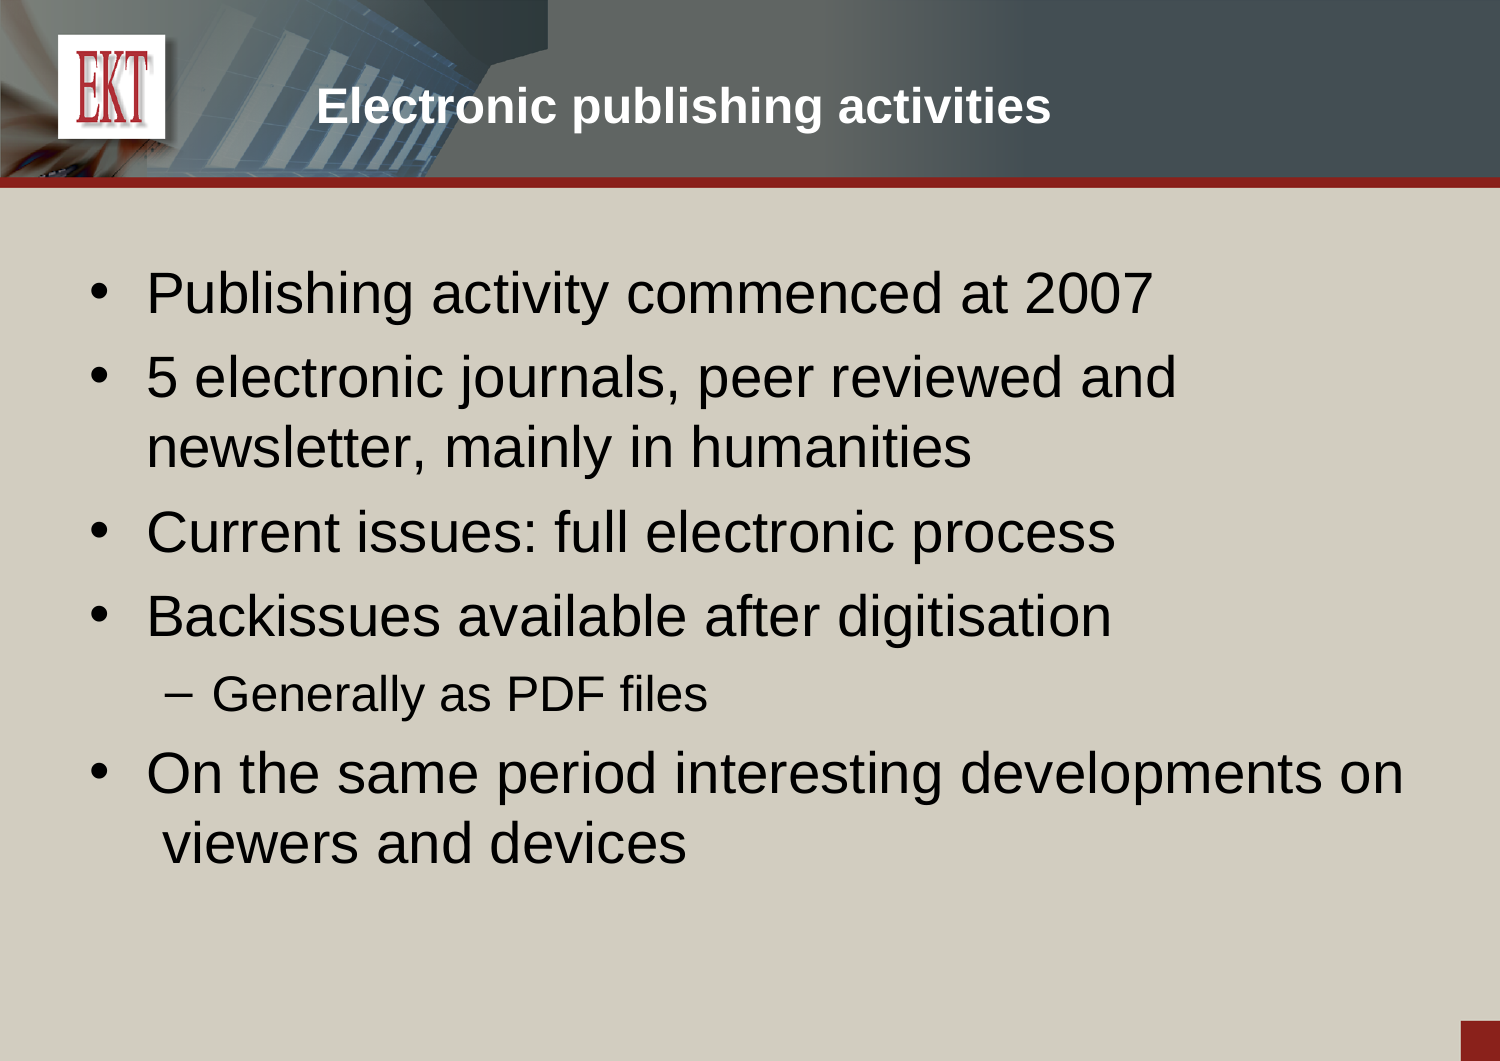

# Electronic publishing activities
Publishing activity commenced at 2007
5 electronic journals, peer reviewed and newsletter, mainly in humanities
Current issues: full electronic process
Backissues available after digitisation
Generally as PDF files
On the same period interesting developments on viewers and devices